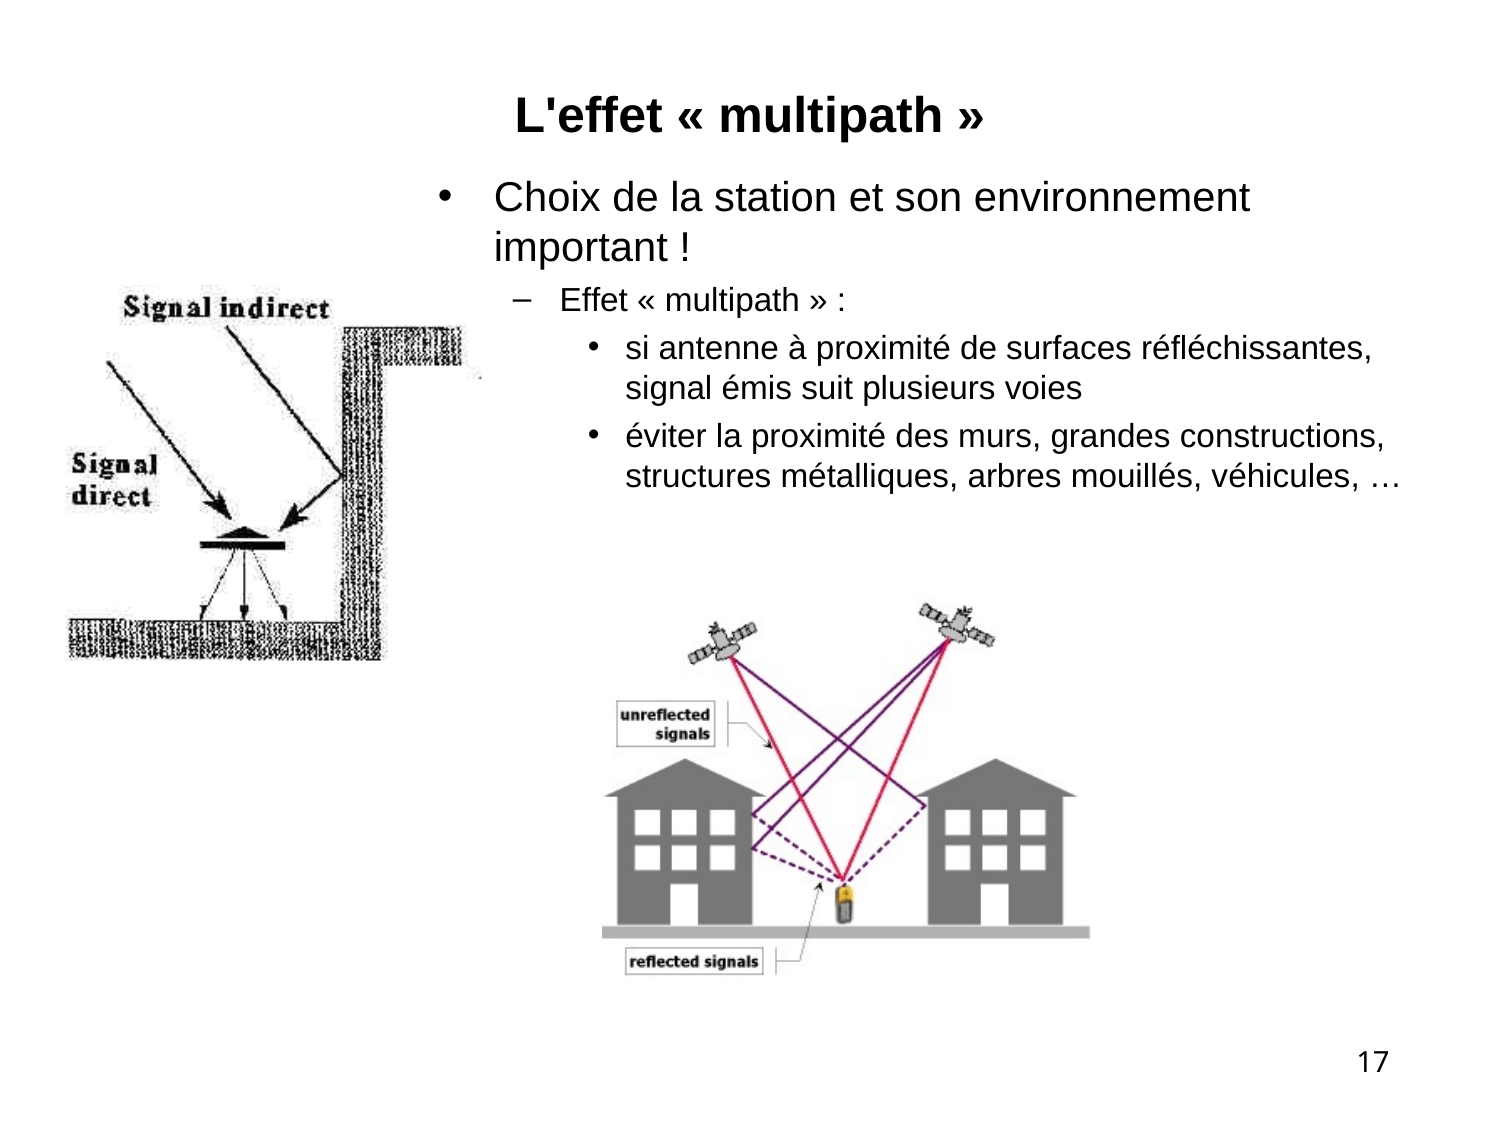

# L'effet « multipath »
Choix de la station et son environnement important !
Effet « multipath » :
si antenne à proximité de surfaces réfléchissantes, signal émis suit plusieurs voies
éviter la proximité des murs, grandes constructions, structures métalliques, arbres mouillés, véhicules, …
17
17